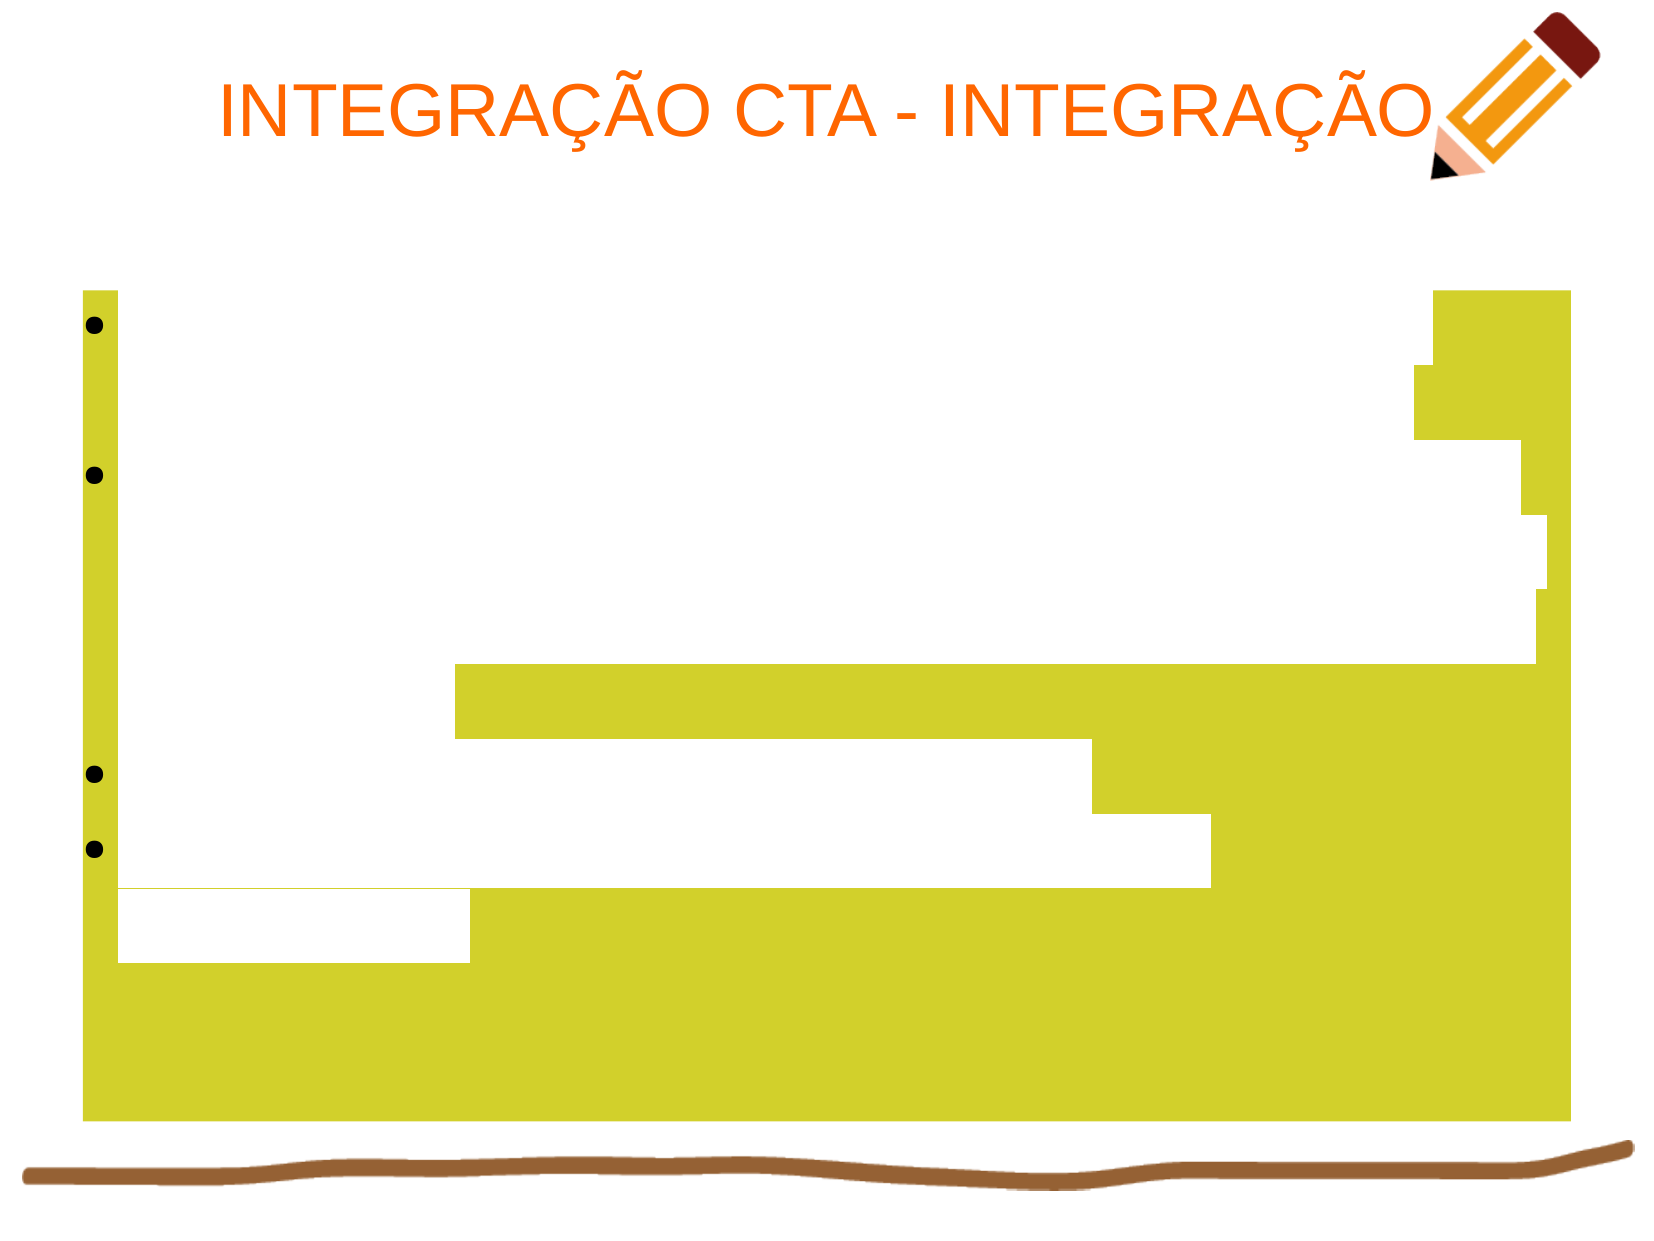

# INTEGRAÇÃO CTA - INTEGRAÇÃO
Integração através da geração de arquivo conforme definido no início da disciplina
Ampliação da classe abstrata Interface, pois o comportamento para a interface gráfica era simplificado na sincronização do estado dos semáforos
Sincronização do evento clock
Geração dos arquivos para as três estratégias